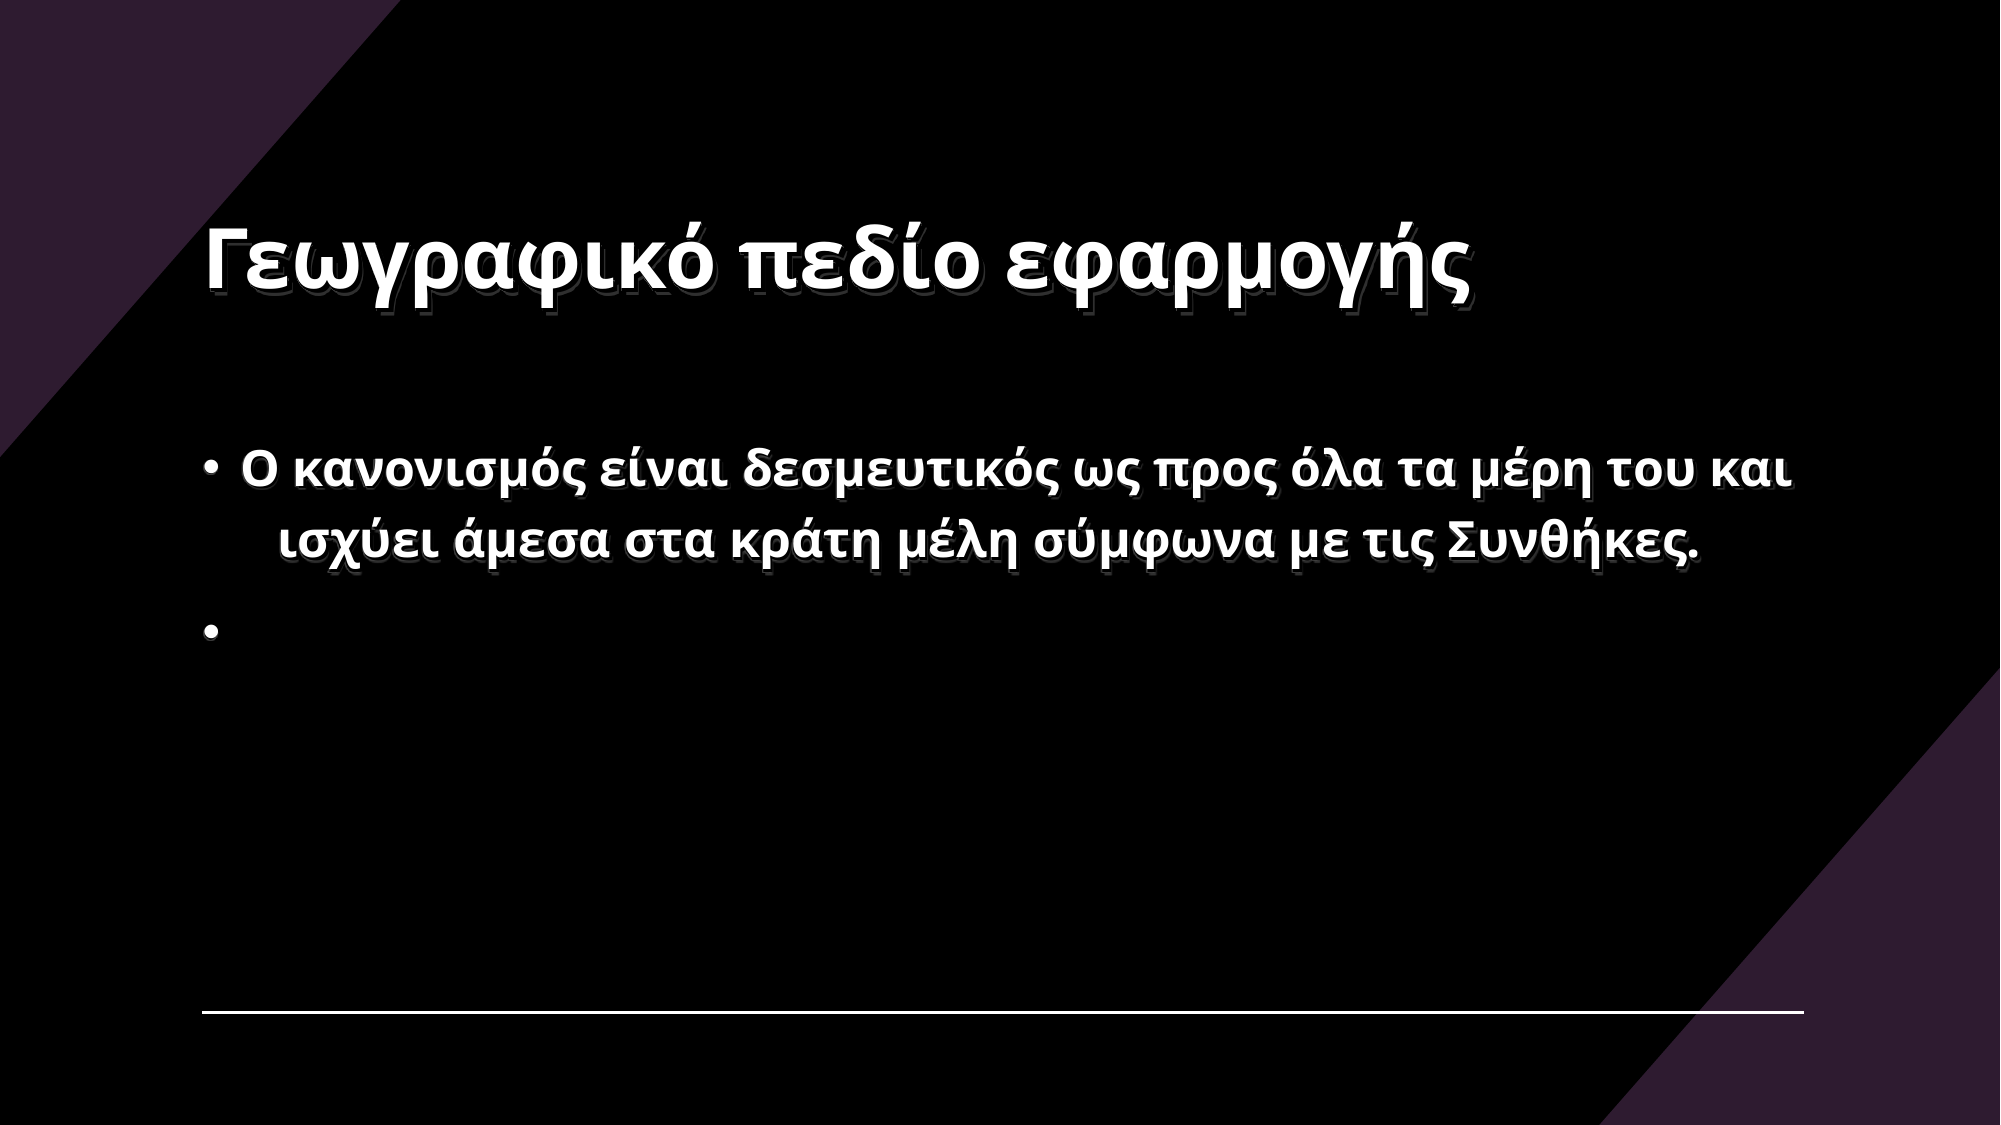

# Γεωγραφικό πεδίο εφαρμογής
Ο κανονισμός είναι δεσμευτικός ως προς όλα τα μέρη του και ισχύει άμεσα στα κράτη μέλη σύμφωνα με τις Συνθήκες.